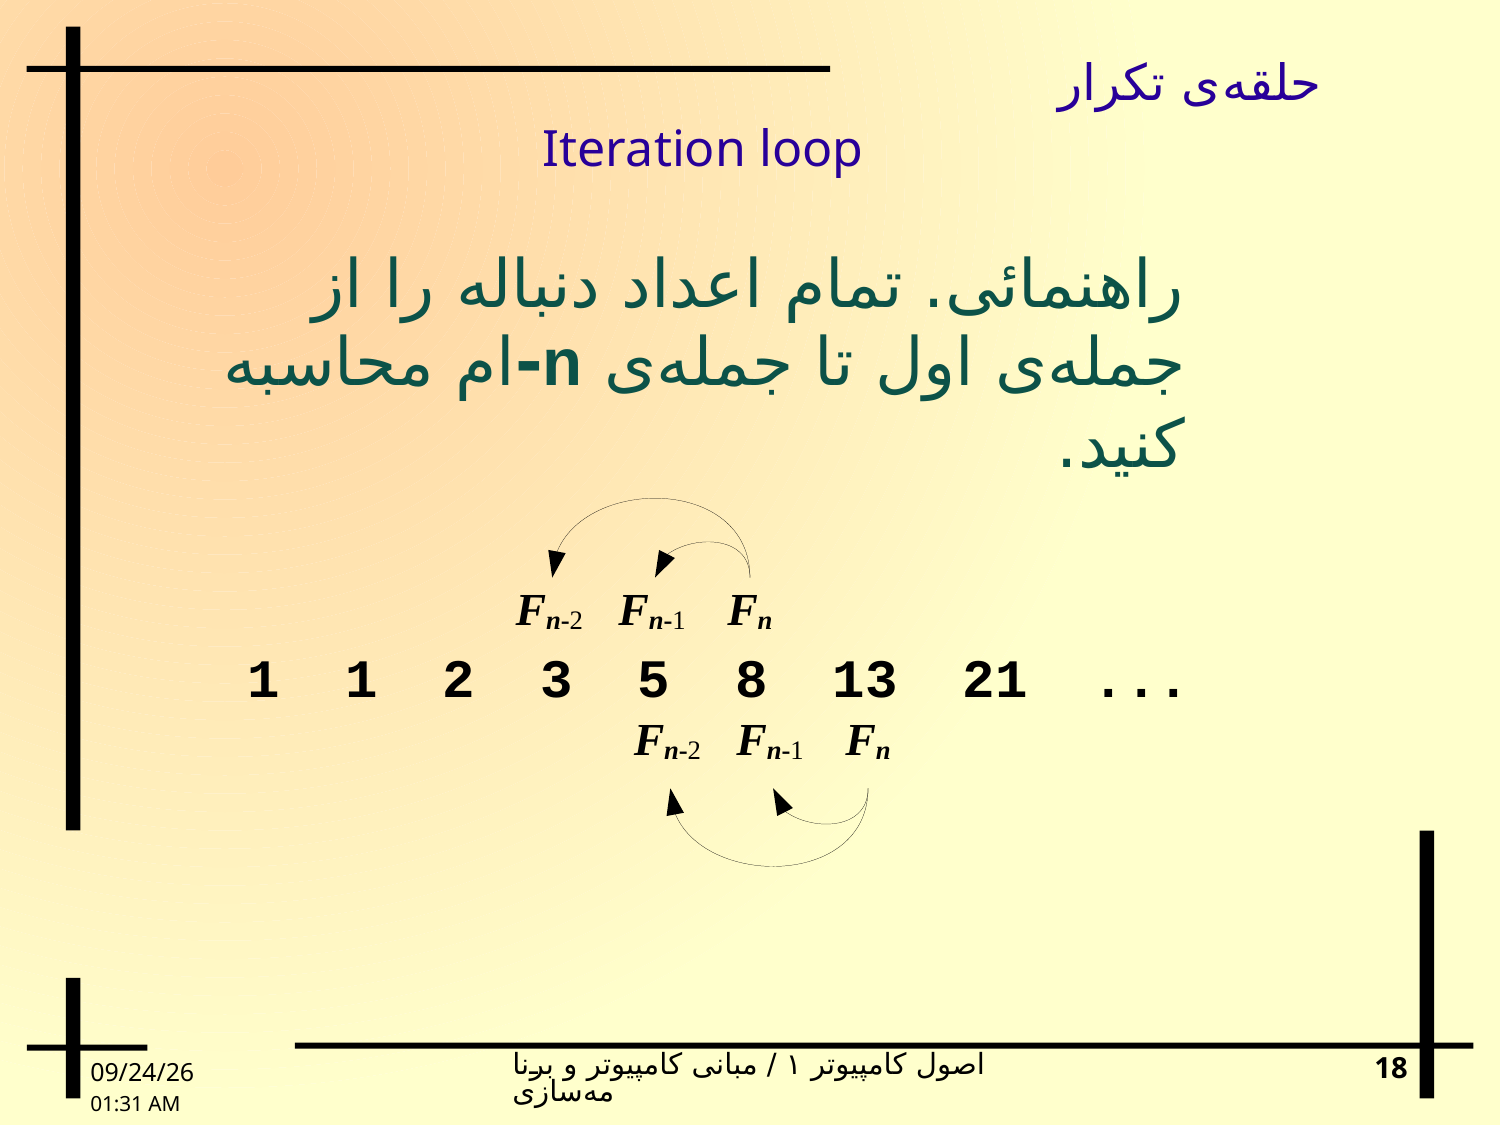

# حلقه‌ی تکرار Iteration loop
راهنمائی. تمام اعداد دنباله را از جمله‌ی اول تا جمله‌ی n-ام محاسبه کنید.
Fn-2
Fn-1
Fn
1 1 2 3 5 8 13 21 ...
Fn-2
Fn-1
Fn
اصول کامپیوتر ۱ / مبانی کامپیوتر و برنامه‌سازی
18